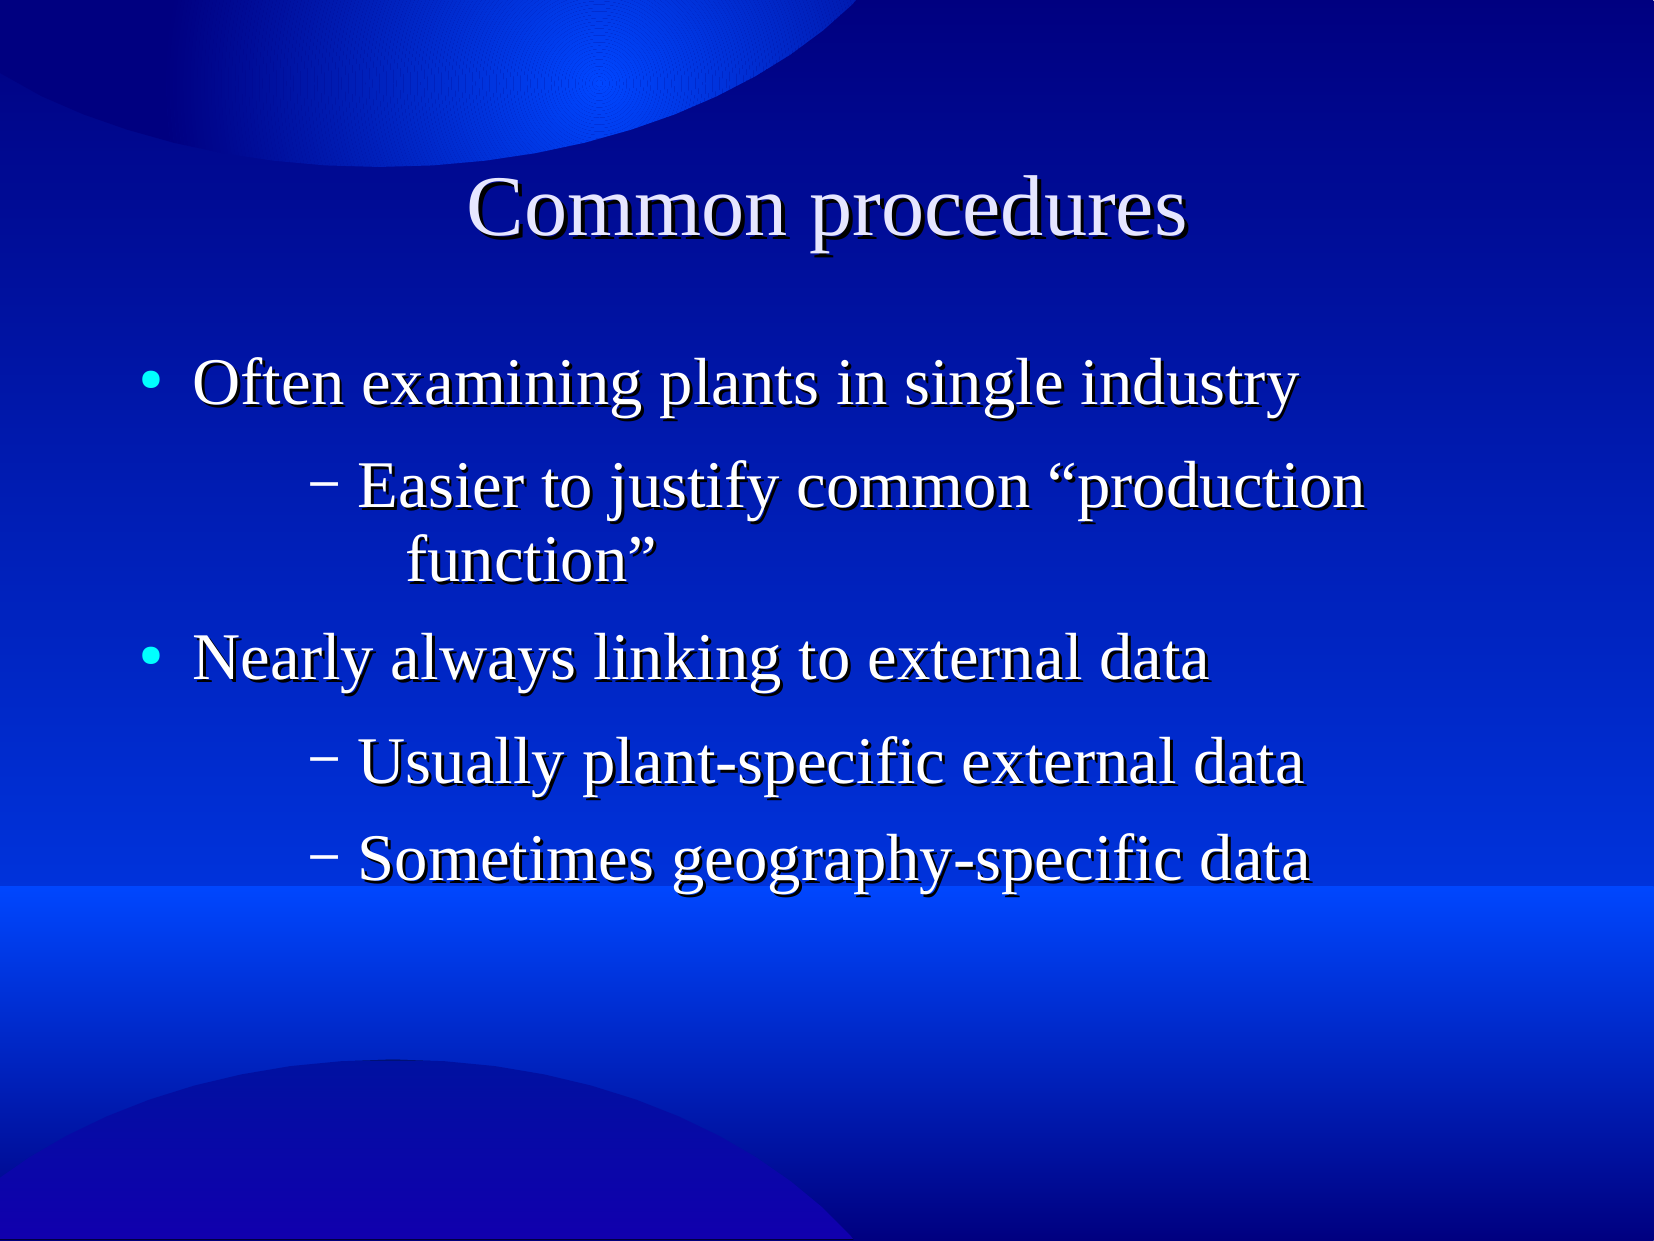

# Common procedures
Often examining plants in single industry
Easier to justify common “production function”
Nearly always linking to external data
Usually plant-specific external data
Sometimes geography-specific data